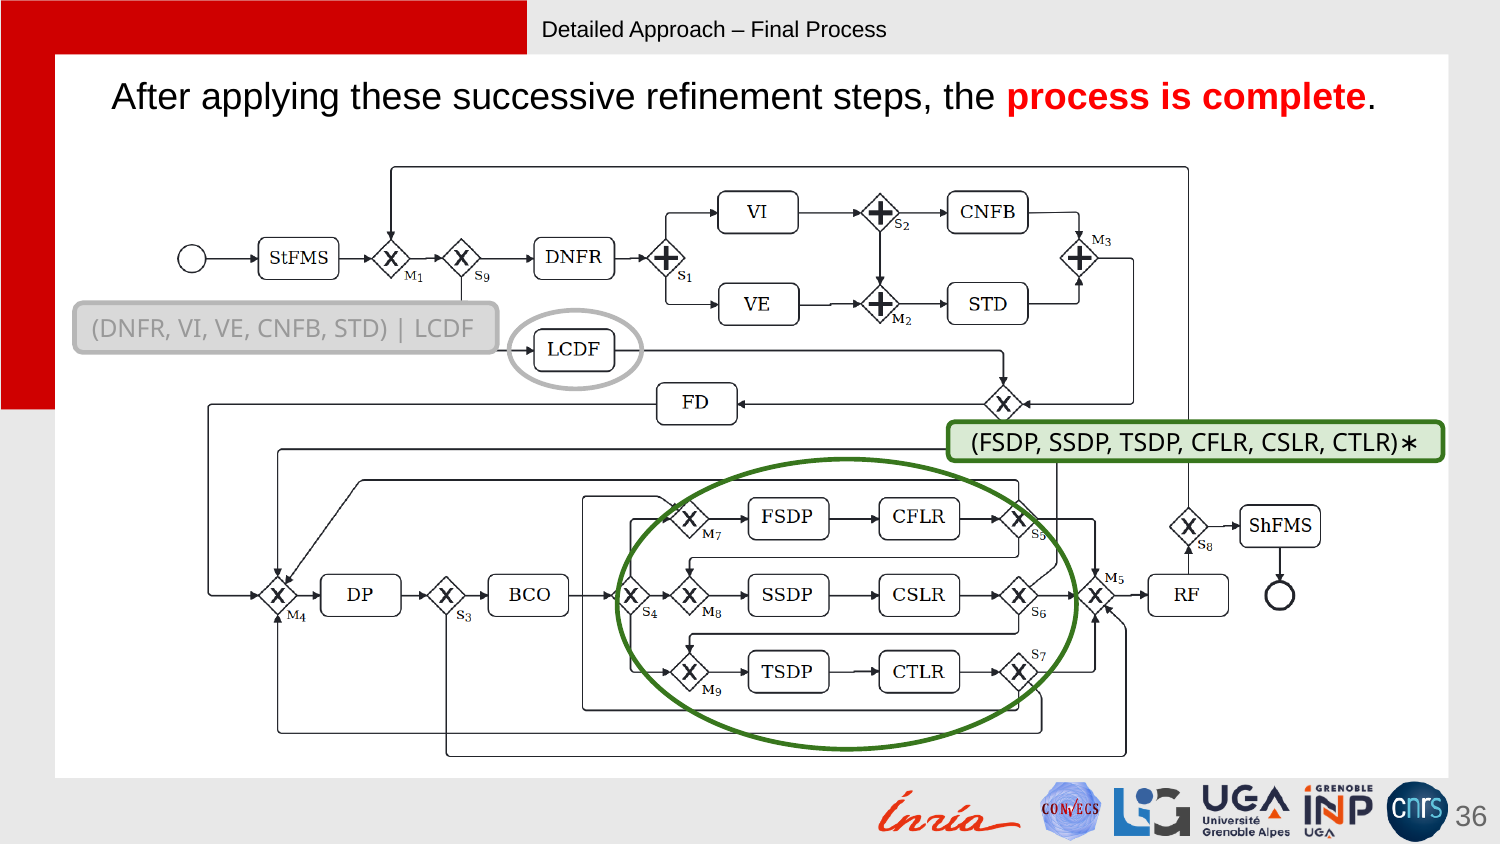

# Detailed Approach – Final Process
After applying these successive refinement steps, the process is complete.
(DNFR, VI, VE, CNFB, STD) | LCDF
(FSDP, SSDP, TSDP, CFLR, CSLR, CTLR)∗
36